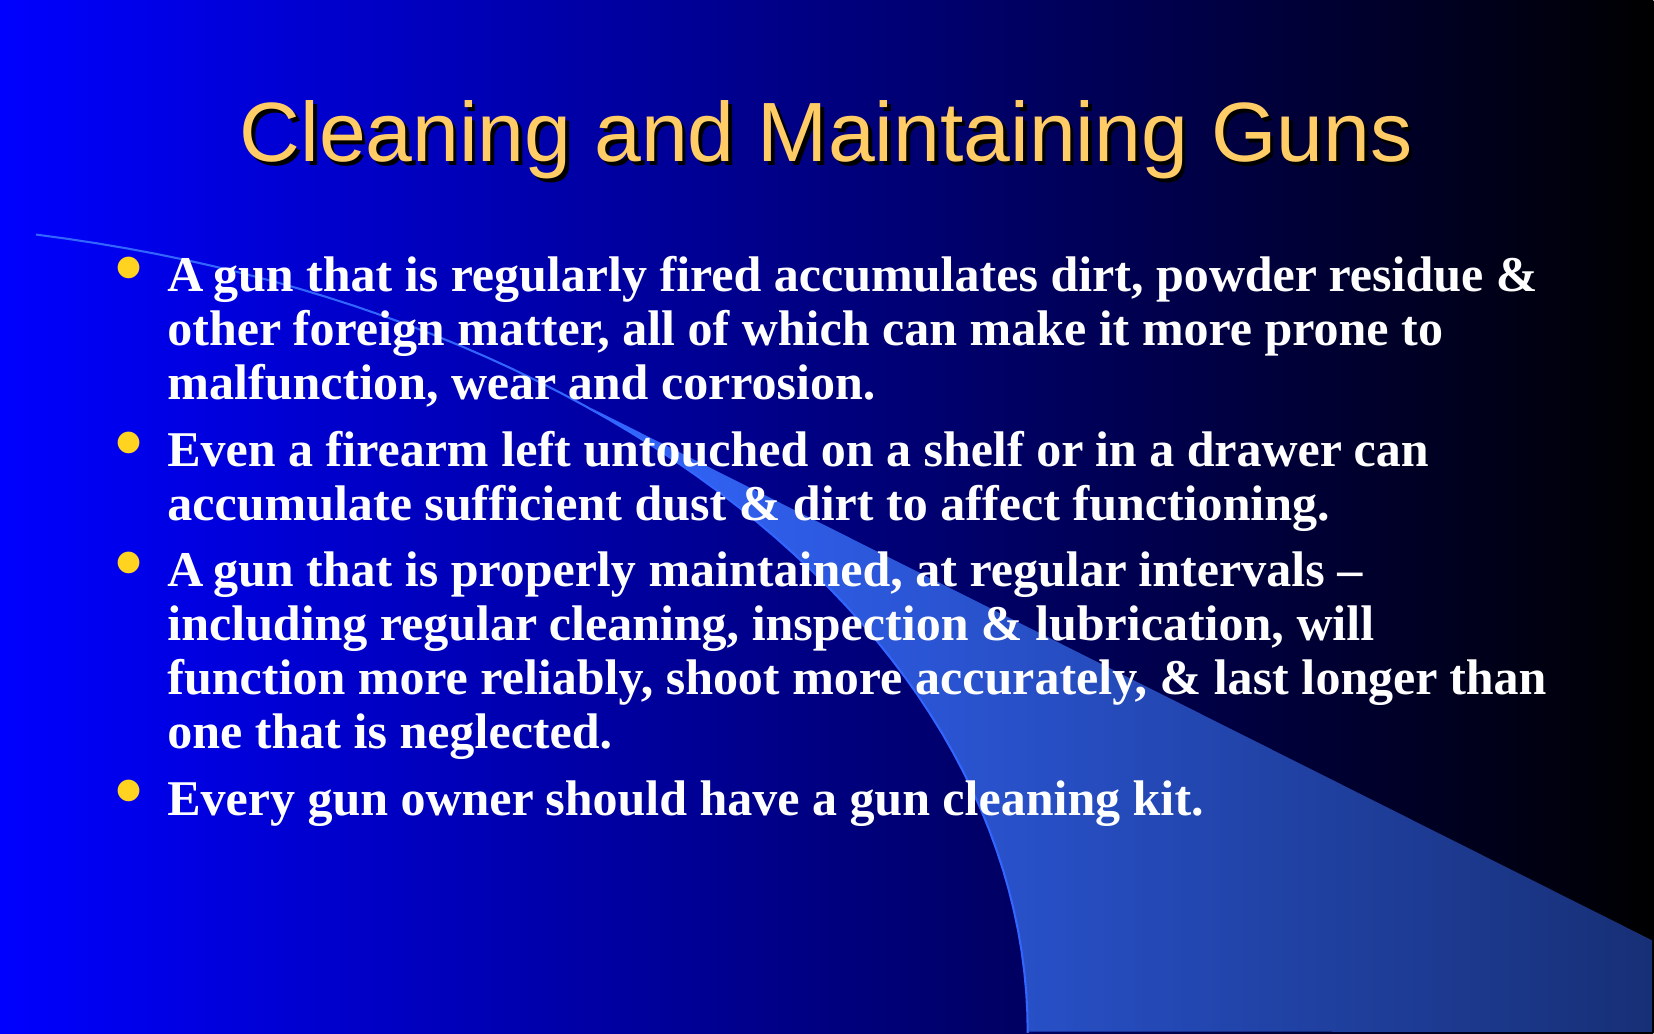

# Cleaning and Maintaining Guns
A gun that is regularly fired accumulates dirt, powder residue & other foreign matter, all of which can make it more prone to malfunction, wear and corrosion.
Even a firearm left untouched on a shelf or in a drawer can accumulate sufficient dust & dirt to affect functioning.
A gun that is properly maintained, at regular intervals – including regular cleaning, inspection & lubrication, will function more reliably, shoot more accurately, & last longer than one that is neglected.
Every gun owner should have a gun cleaning kit.